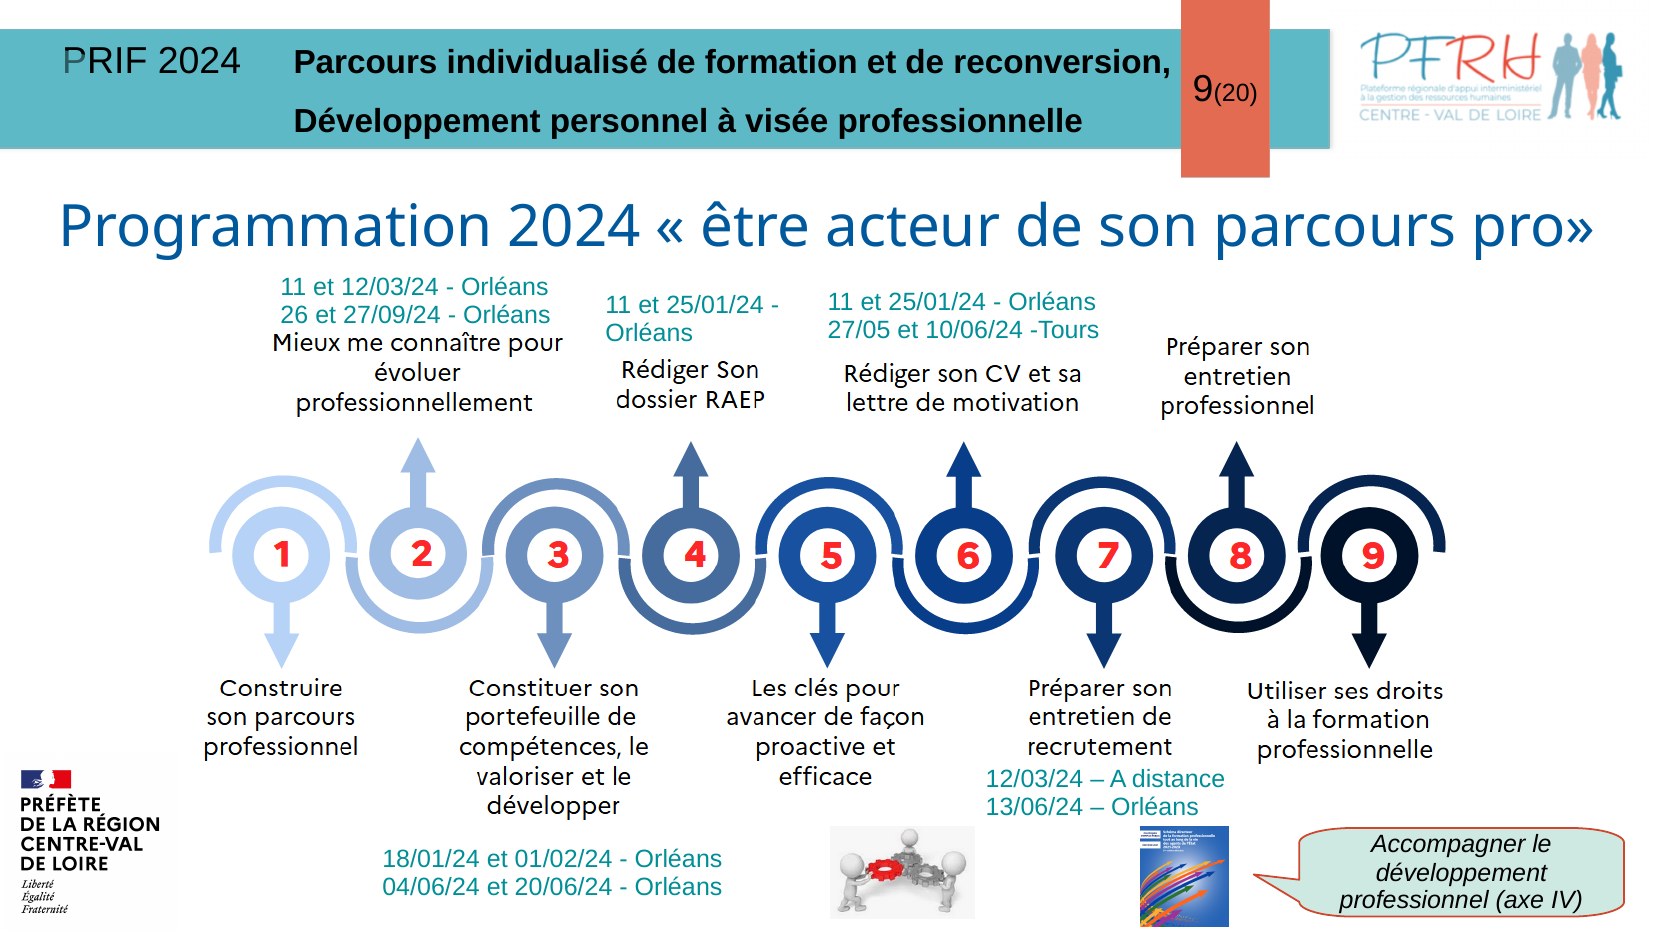

9(20)
PRIF 2024 Parcours individualisé de formation et de reconversion,
					 Développement personnel à visée professionnelle
Programmation 2024 « être acteur de son parcours pro»
11 et 12/03/24 - Orléans
26 et 27/09/24 - Orléans
11 et 25/01/24 - Orléans
27/05 et 10/06/24 -Tours
11 et 25/01/24 - Orléans
12/03/24 – A distance
13/06/24 – Orléans
Accompagner le développement professionnel (axe IV)
18/01/24 et 01/02/24 - Orléans
04/06/24 et 20/06/24 - Orléans